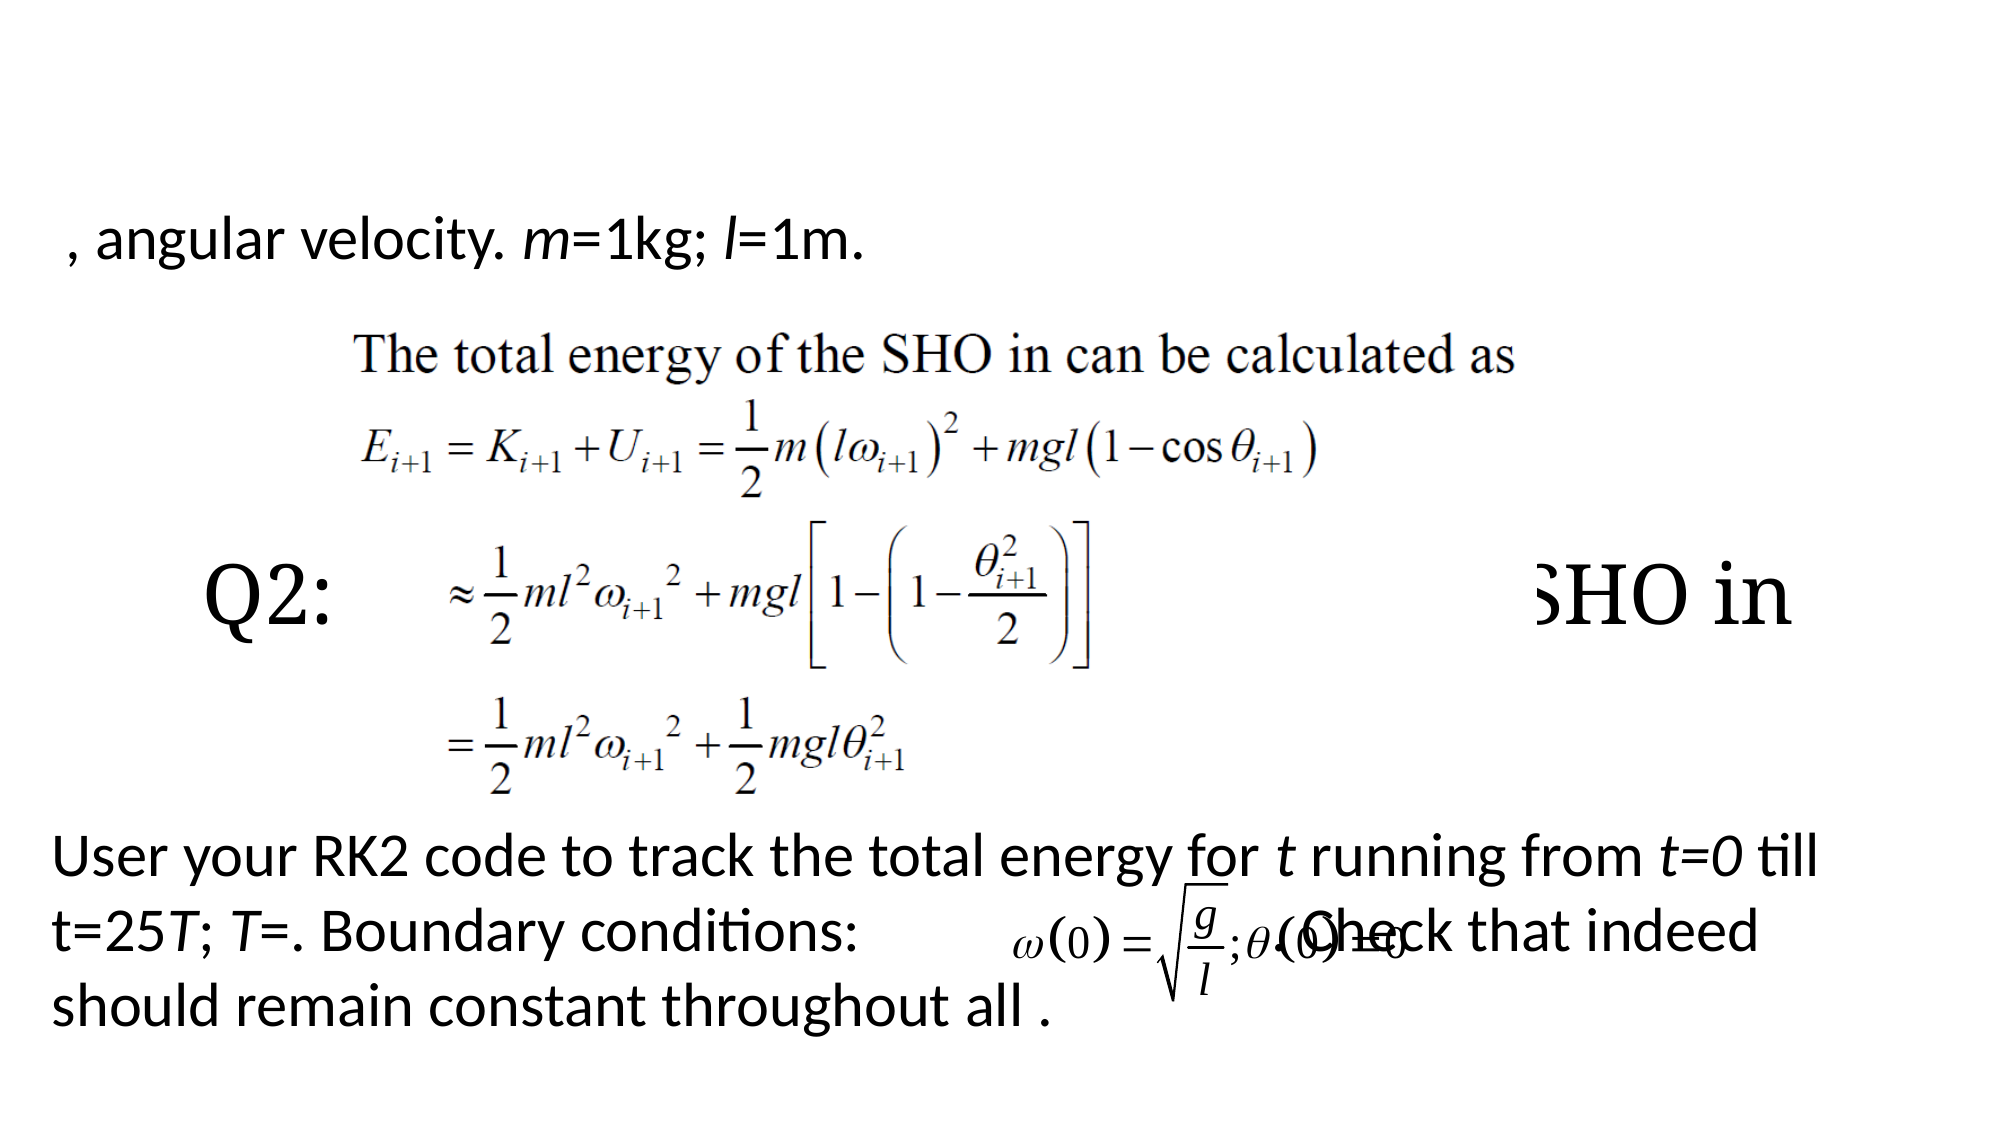

, angular velocity. m=1kg; l=1m.
# Q2: Stability of the total energy a SHO in RK2.
User your RK2 code to track the total energy for t running from t=0 till t=25T; T=. Boundary conditions: . Check that indeed should remain constant throughout all .